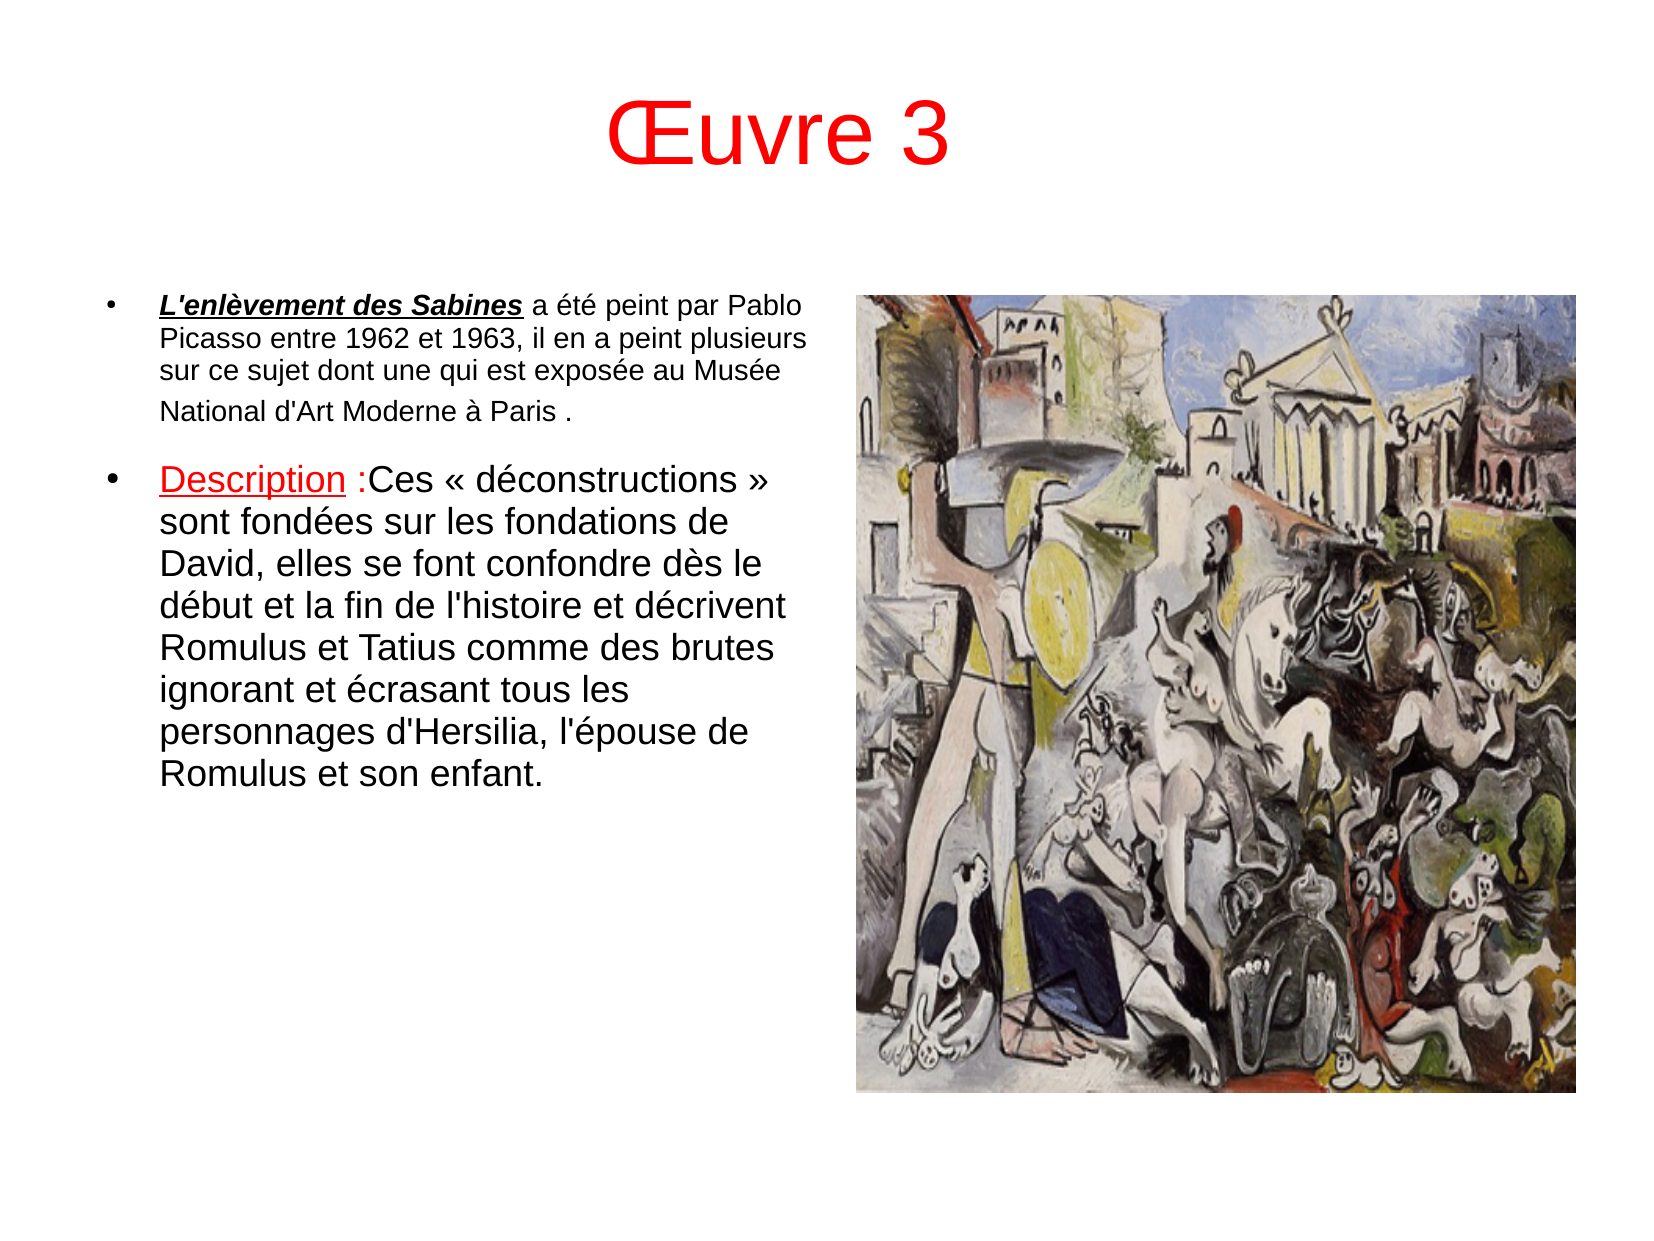

# Œuvre 3
L'enlèvement des Sabines a été peint par Pablo Picasso entre 1962 et 1963, il en a peint plusieurs sur ce sujet dont une qui est exposée au Musée National d'Art Moderne à Paris .
Description :Ces « déconstructions » sont fondées sur les fondations de David, elles se font confondre dès le début et la fin de l'histoire et décrivent Romulus et Tatius comme des brutes ignorant et écrasant tous les personnages d'Hersilia, l'épouse de Romulus et son enfant.